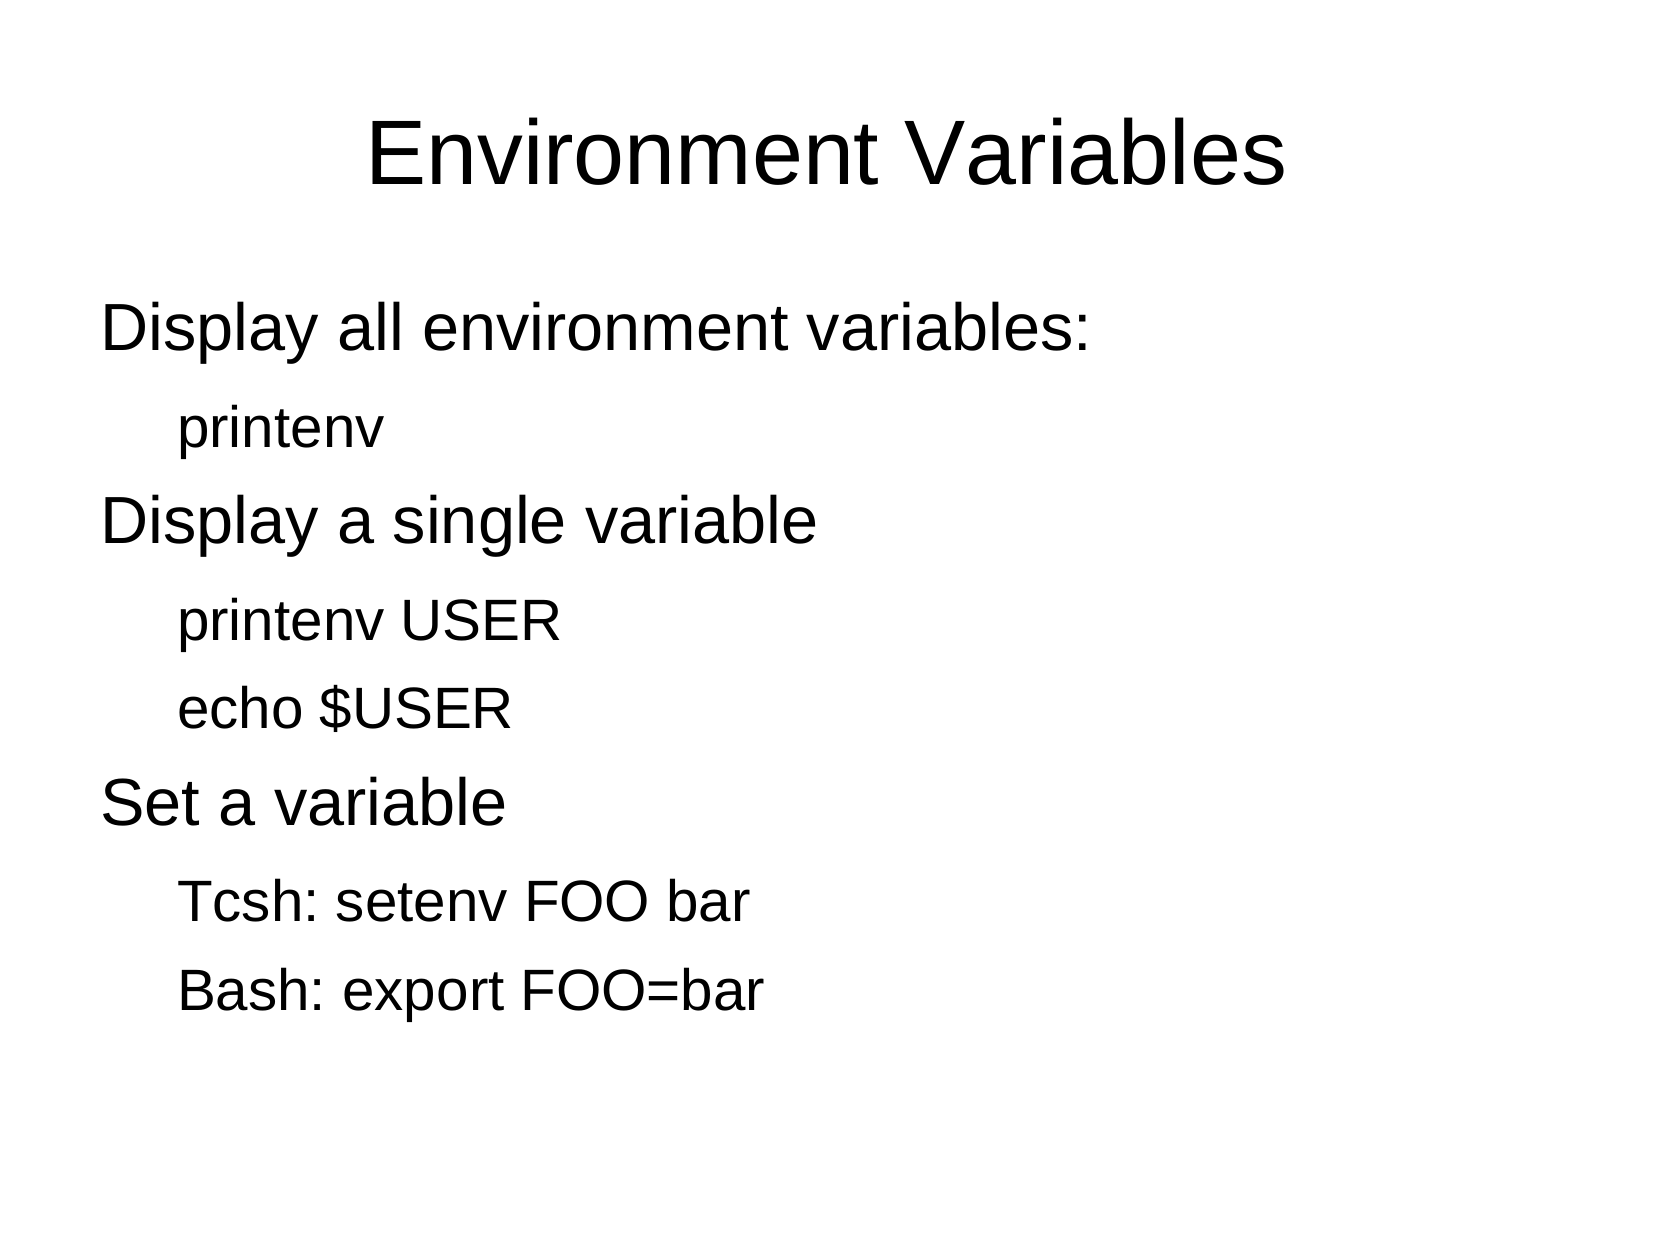

# Environment Variables
Display all environment variables:
printenv
Display a single variable
printenv USER
echo $USER
Set a variable
Tcsh: setenv FOO bar
Bash: export FOO=bar